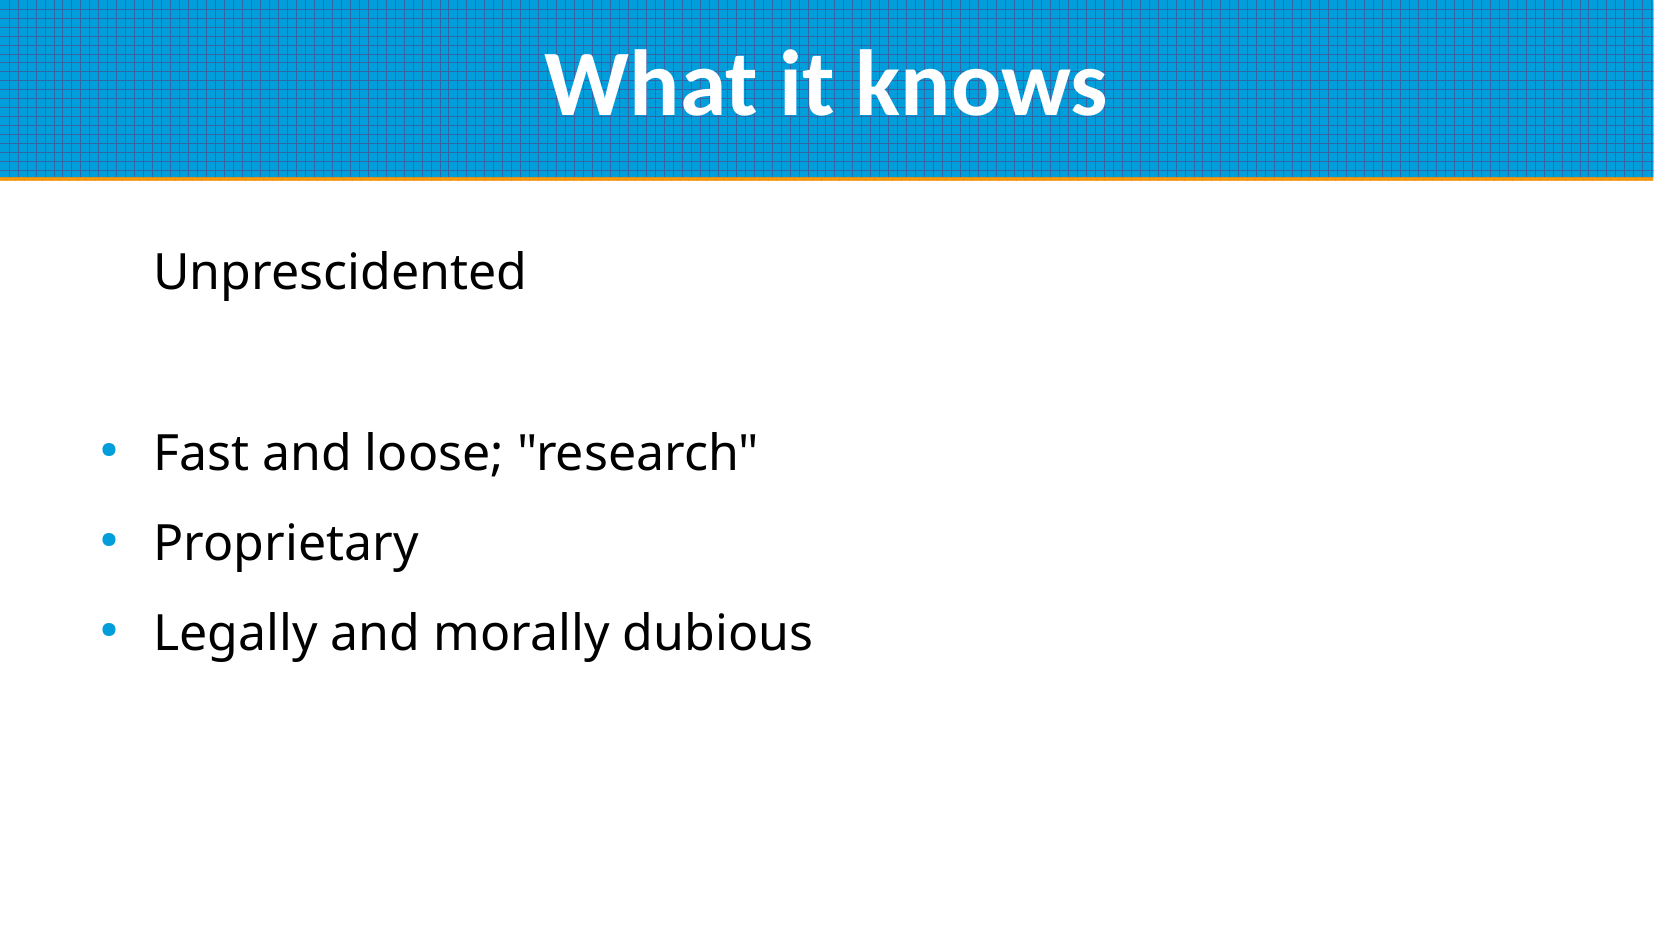

# What it knows
Unprescidented
Fast and loose; "research"
Proprietary
Legally and morally dubious